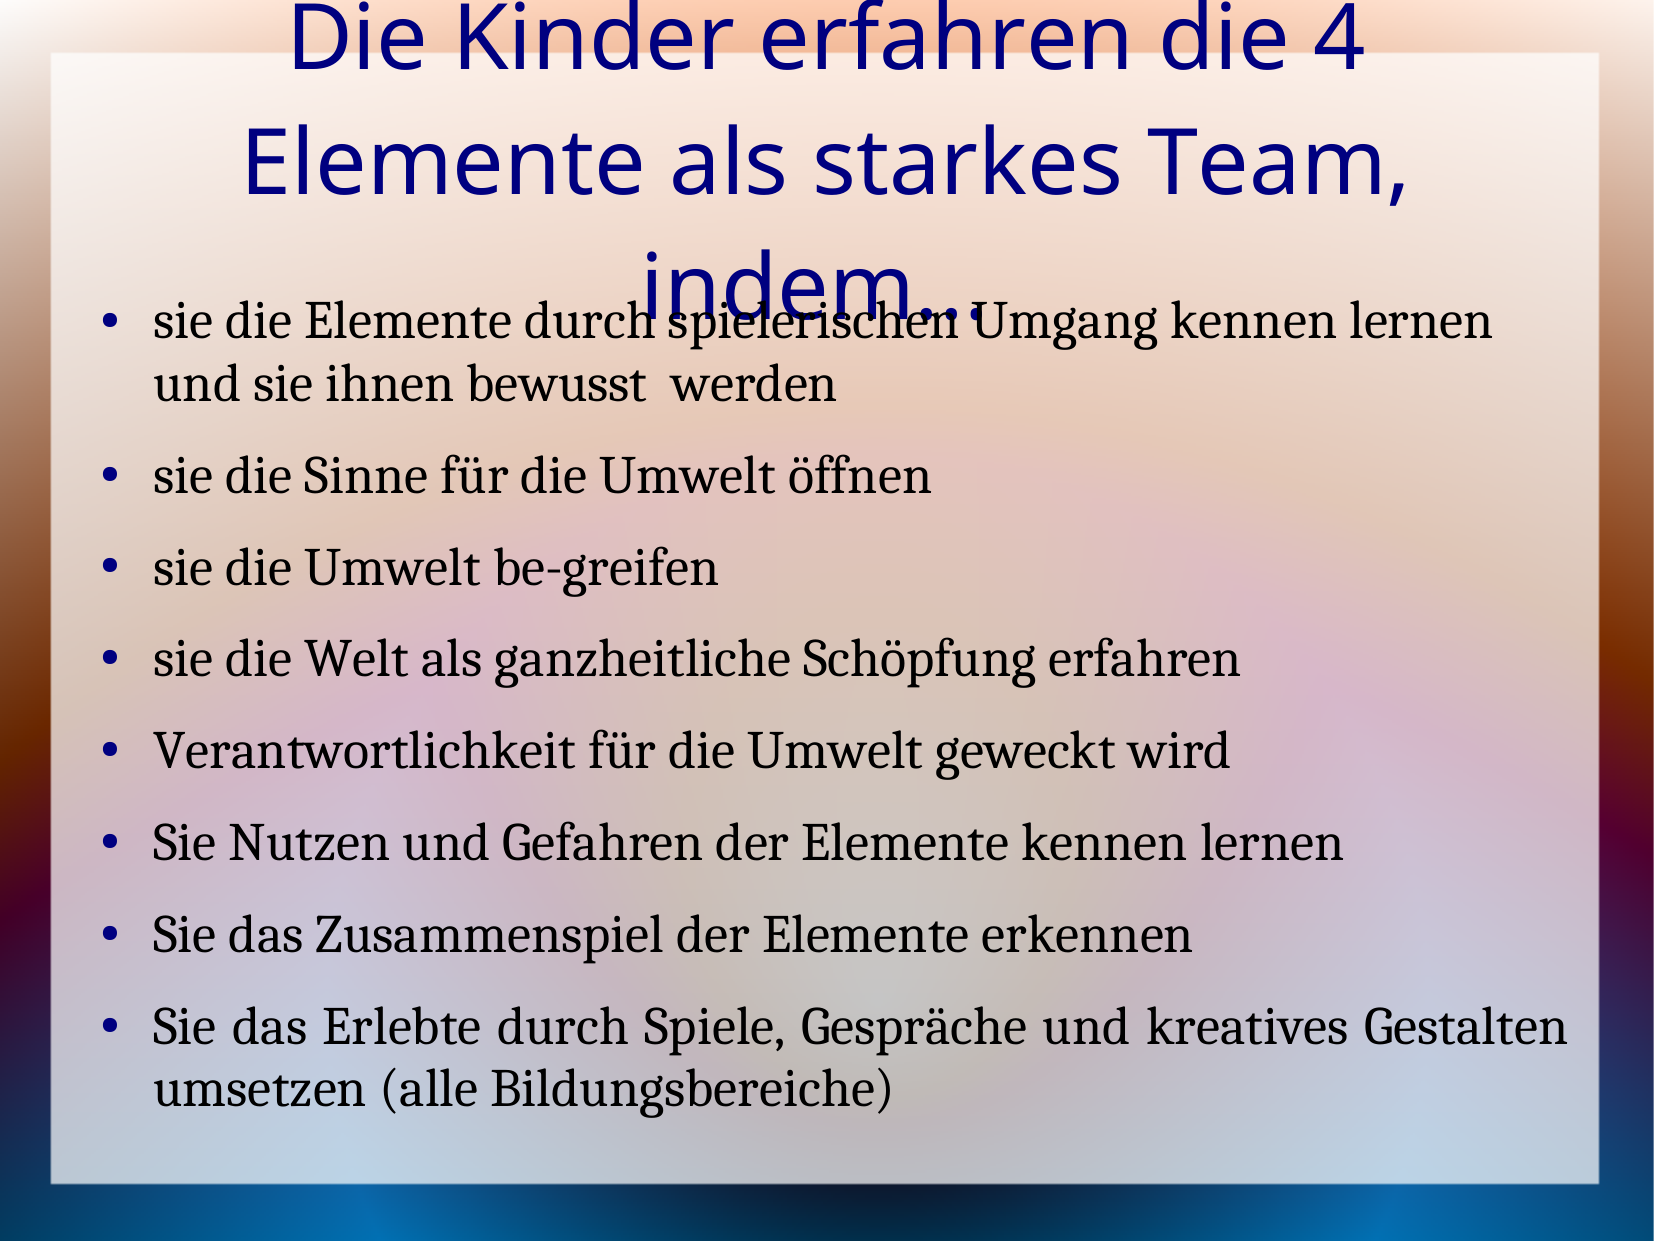

# Die Kinder erfahren die 4 Elemente als starkes Team, indem...
sie die Elemente durch spielerischen Umgang kennen lernen und sie ihnen bewusst werden
sie die Sinne für die Umwelt öffnen
sie die Umwelt be-greifen
sie die Welt als ganzheitliche Schöpfung erfahren
Verantwortlichkeit für die Umwelt geweckt wird
Sie Nutzen und Gefahren der Elemente kennen lernen
Sie das Zusammenspiel der Elemente erkennen
Sie das Erlebte durch Spiele, Gespräche und kreatives Gestalten umsetzen (alle Bildungsbereiche)